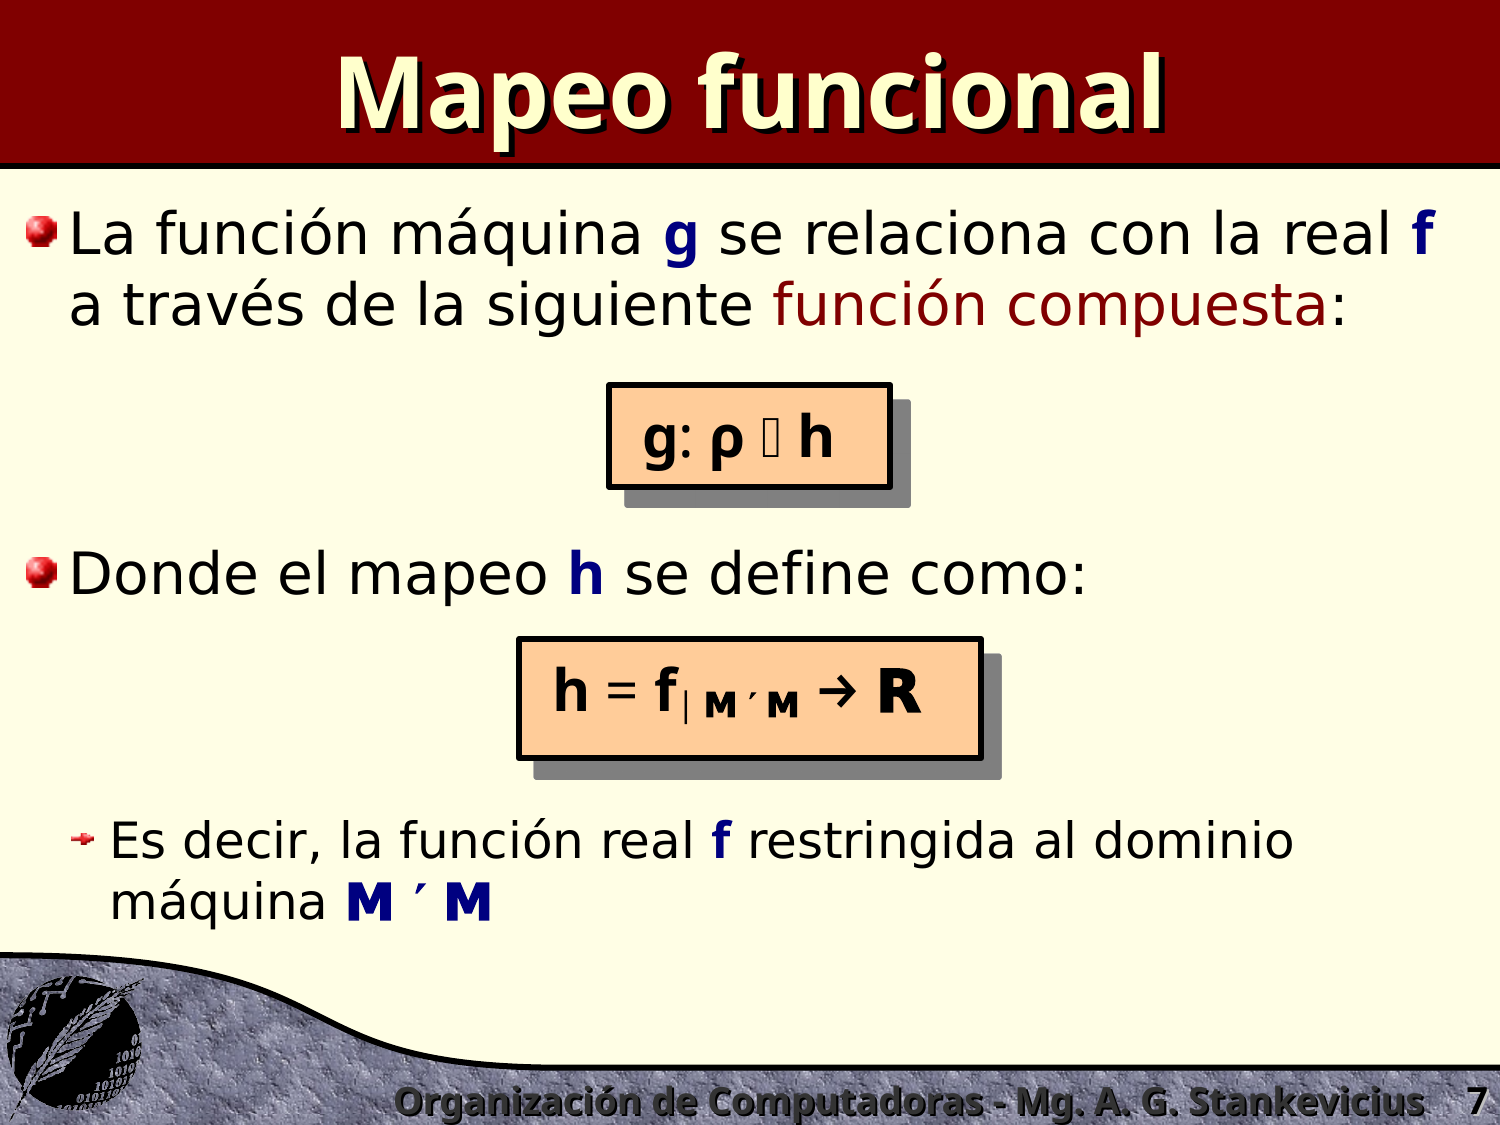

# Mapeo funcional
La función máquina g se relaciona con la real f a través de la siguiente función compuesta:
Donde el mapeo h se define como:
Es decir, la función real f restringida al dominio máquina M ´ M
 g: ρ  h
 h = f| M ´ M → R
7